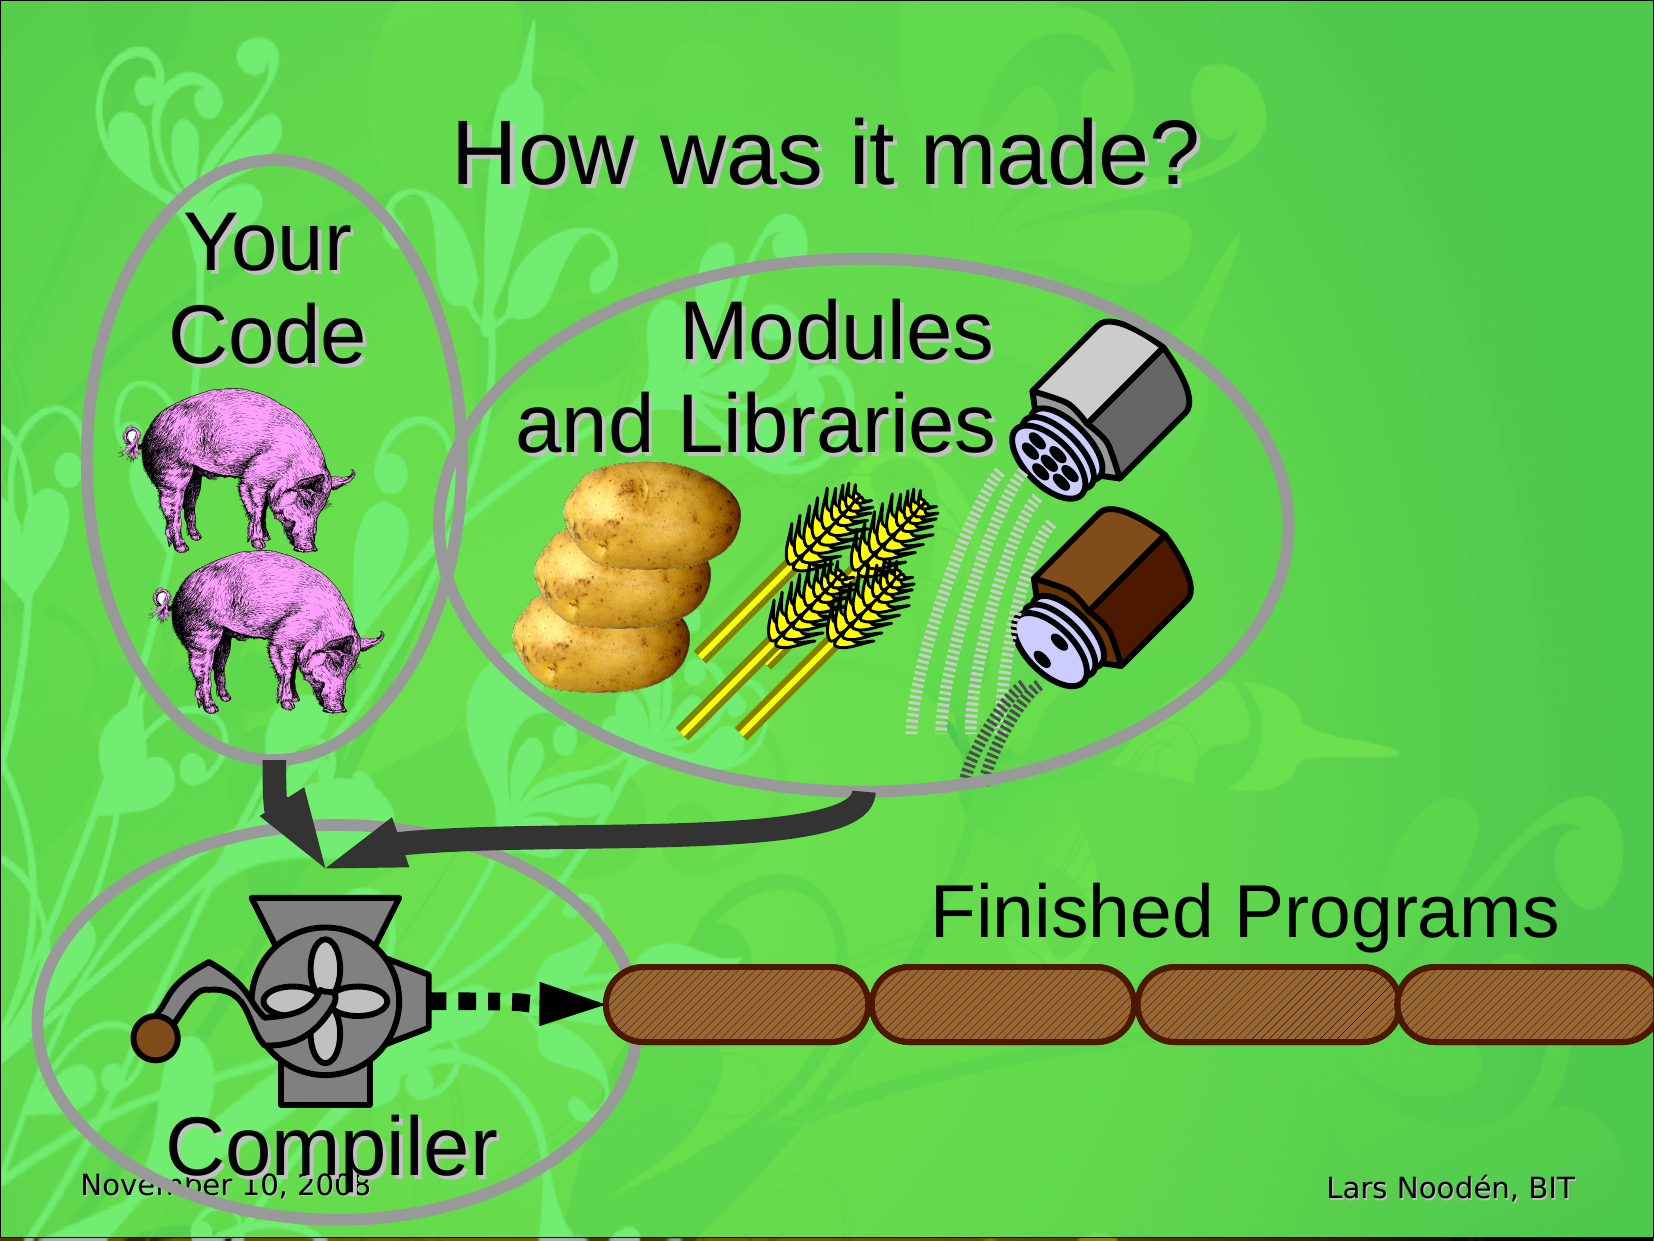

# How was it made?
Your
Code
 Modules
and Libraries
Finished Programs
Compiler